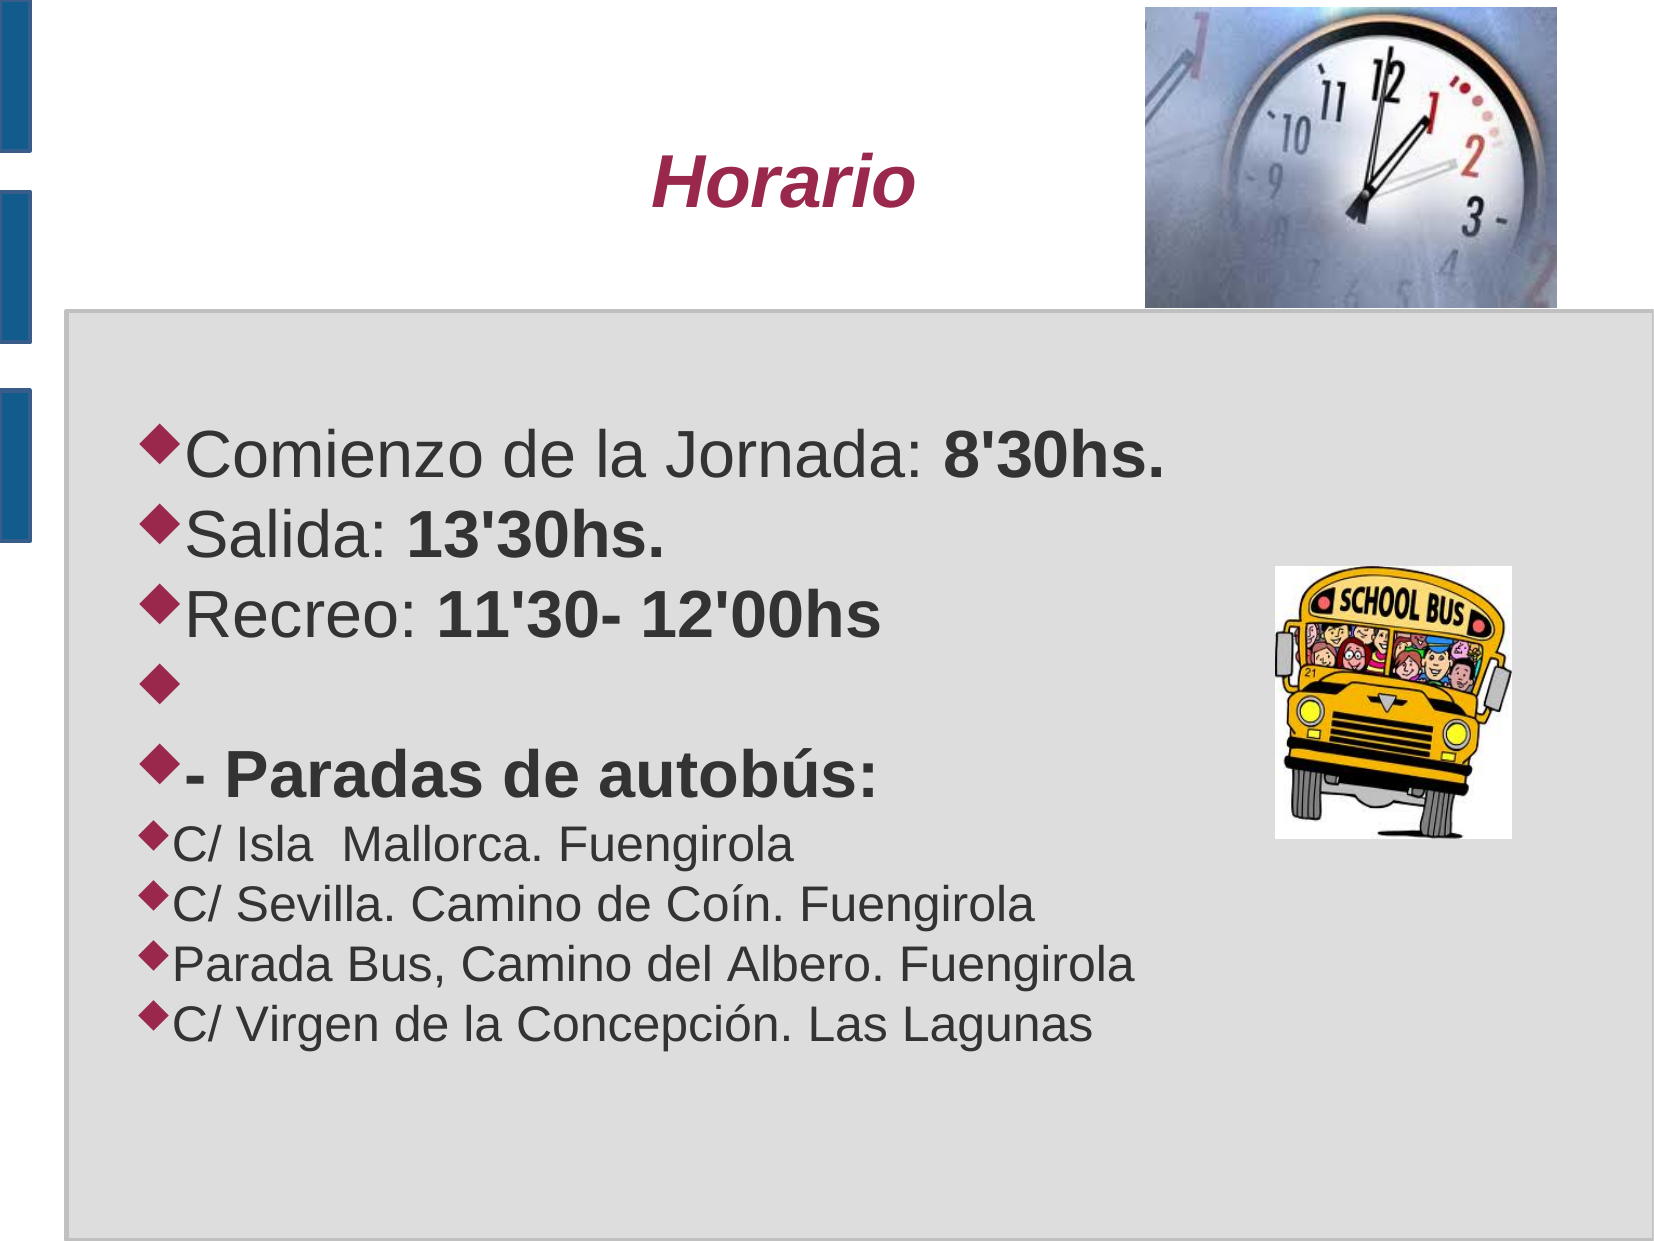

# Horario
Comienzo de la Jornada: 8'30hs.
Salida: 13'30hs.
Recreo: 11'30- 12'00hs
- Paradas de autobús:
C/ Isla Mallorca. Fuengirola
C/ Sevilla. Camino de Coín. Fuengirola
Parada Bus, Camino del Albero. Fuengirola
C/ Virgen de la Concepción. Las Lagunas